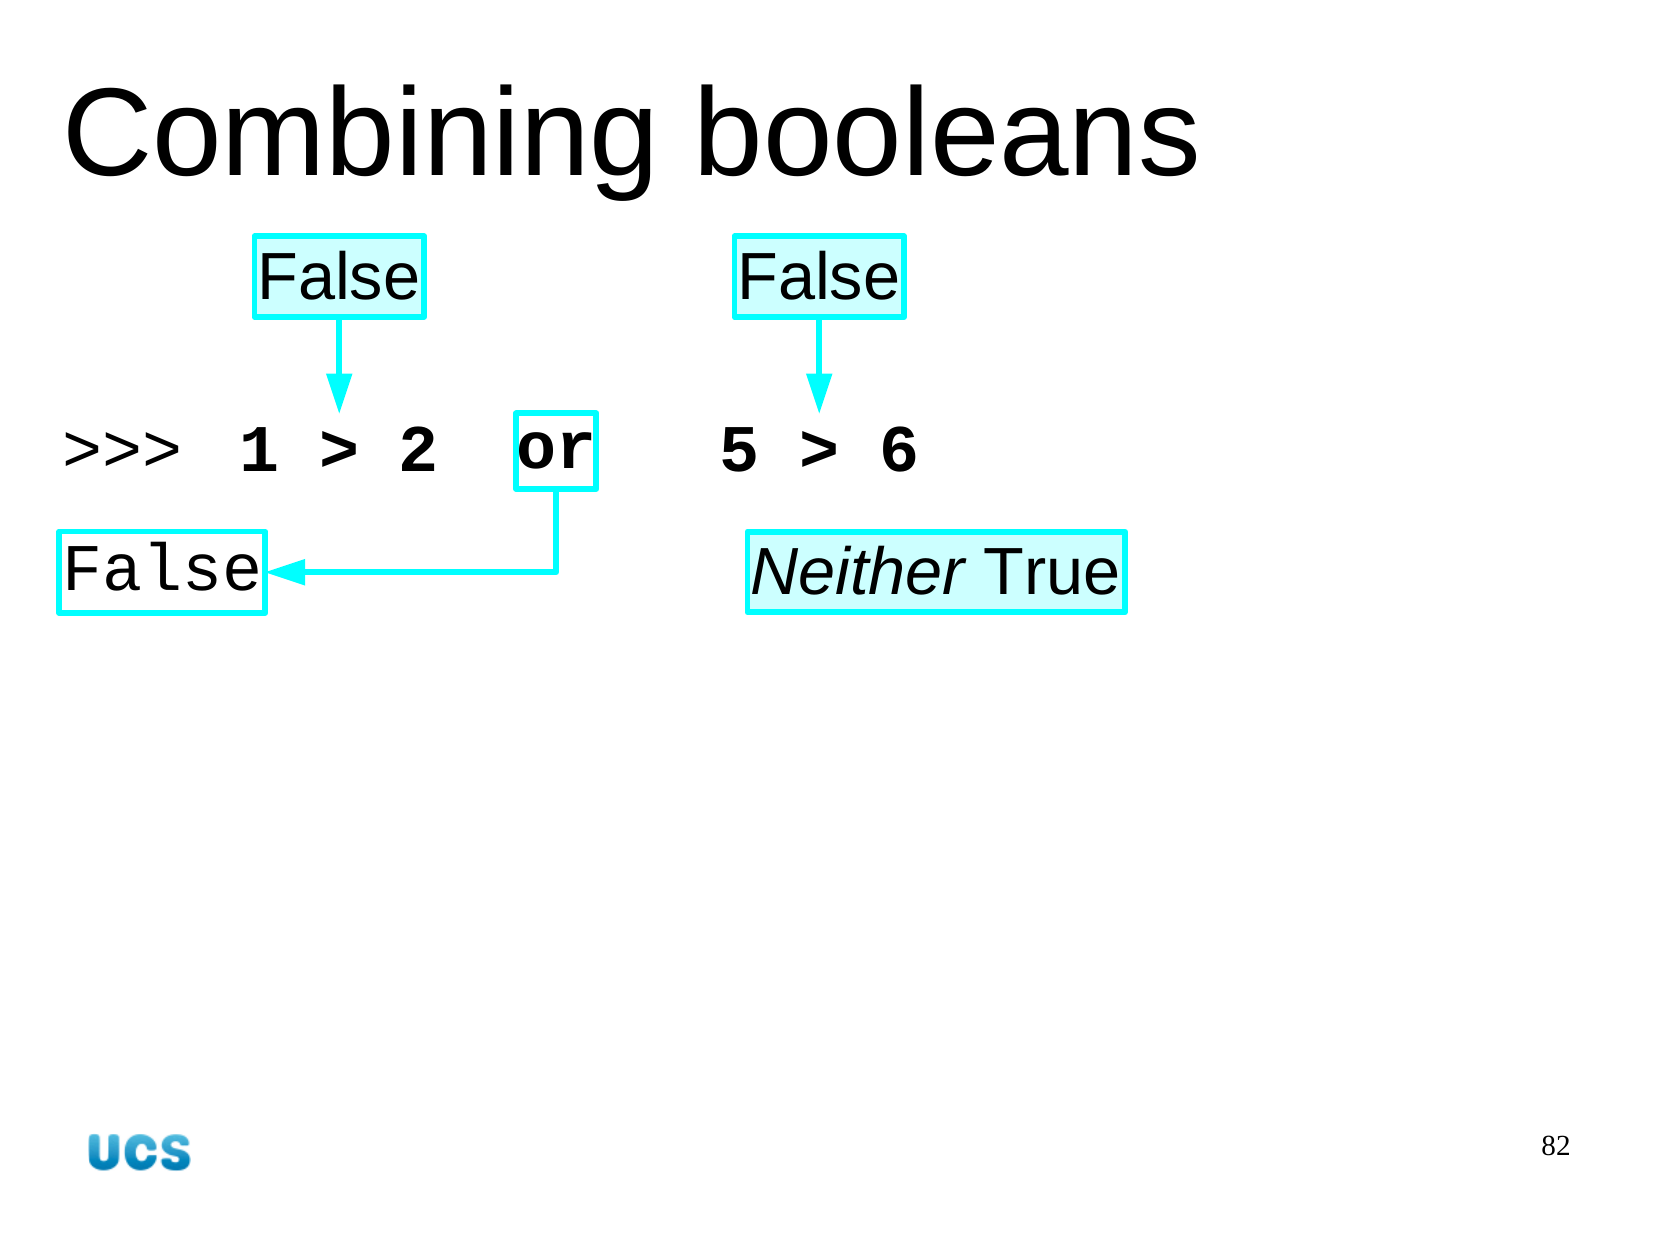

Combining booleans
False
False
>>>
1 > 2
or
5 > 6
False
Neither True
82